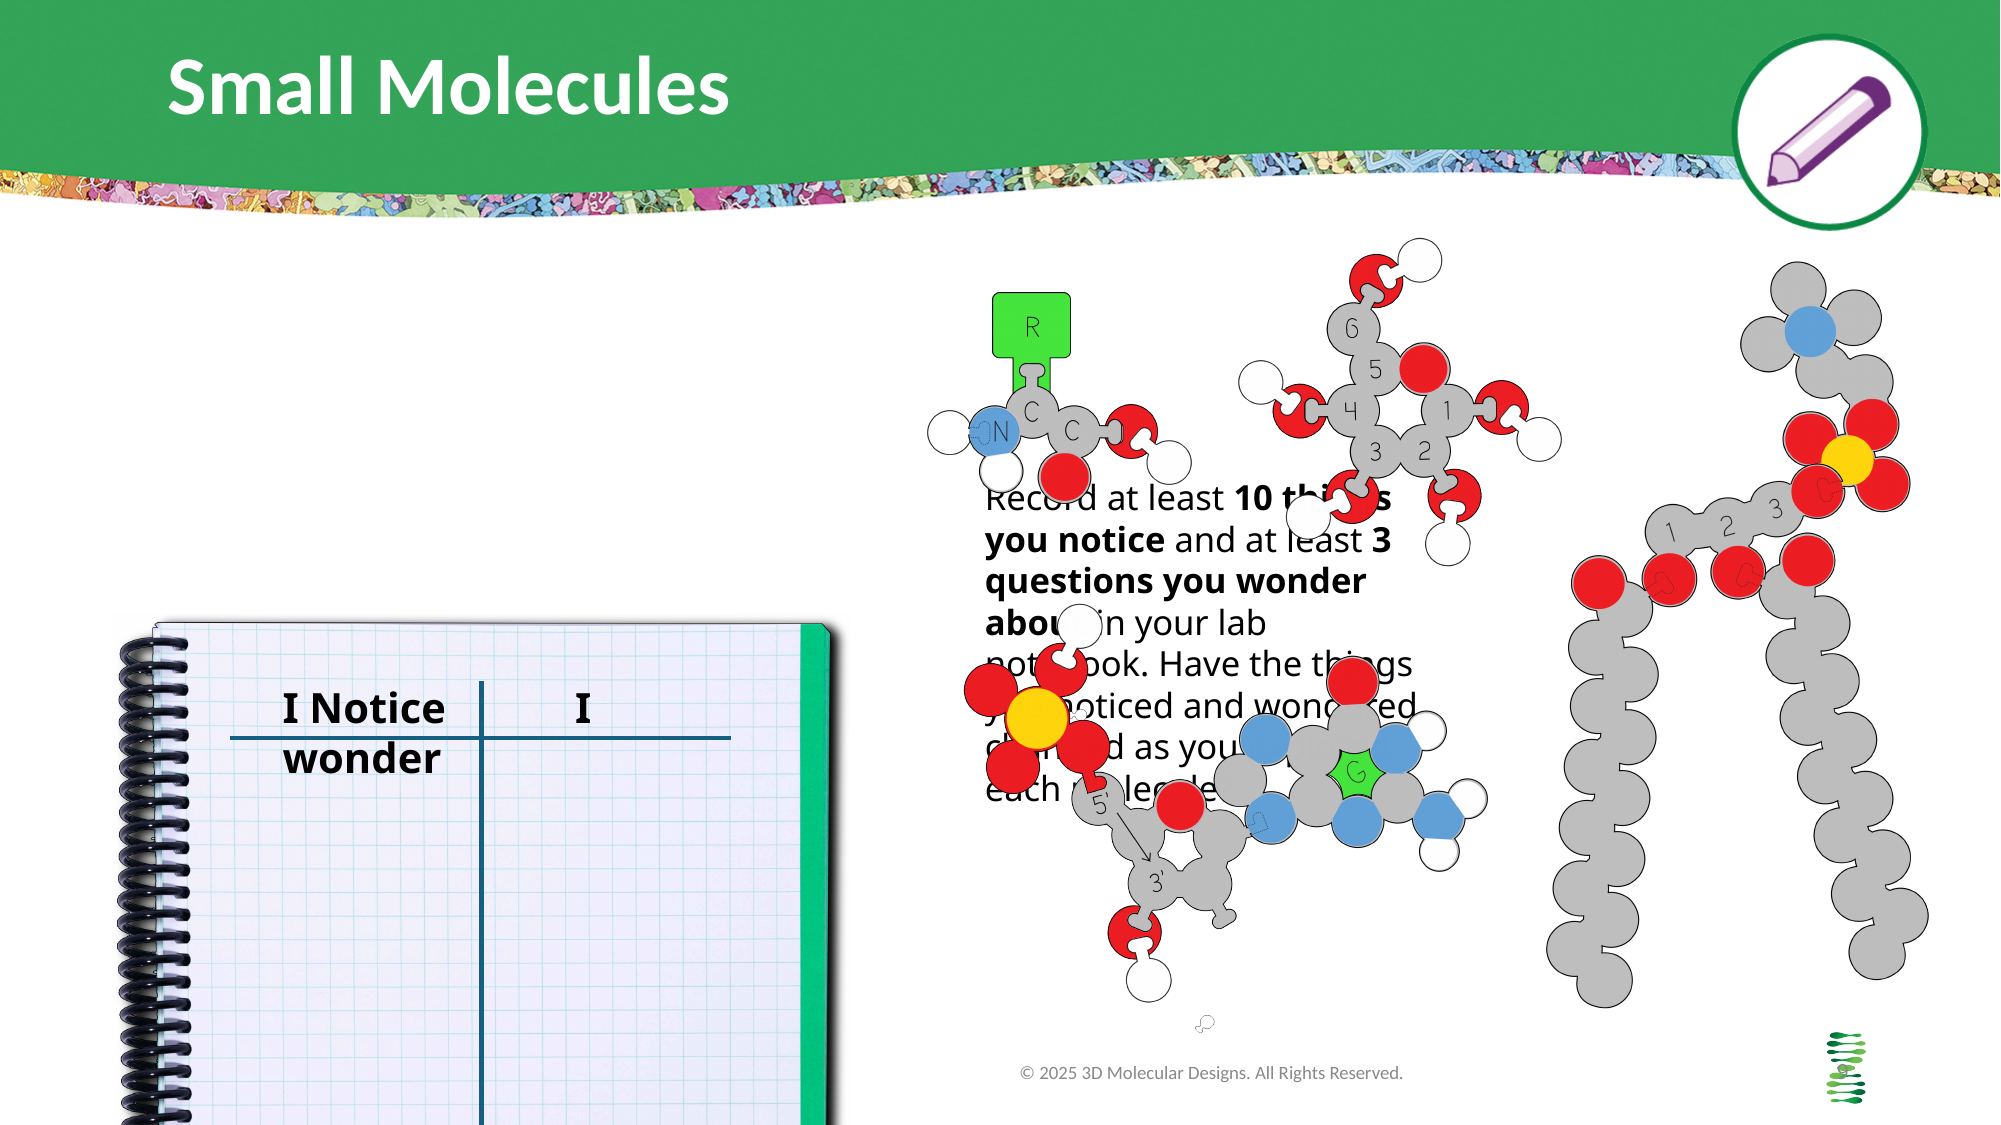

Small Molecules
# Record at least 10 things you notice and at least 3 questions you wonder about in your lab notebook. Have the things you noticed and wondered changed as you explored each molecule?
I Notice I wonder